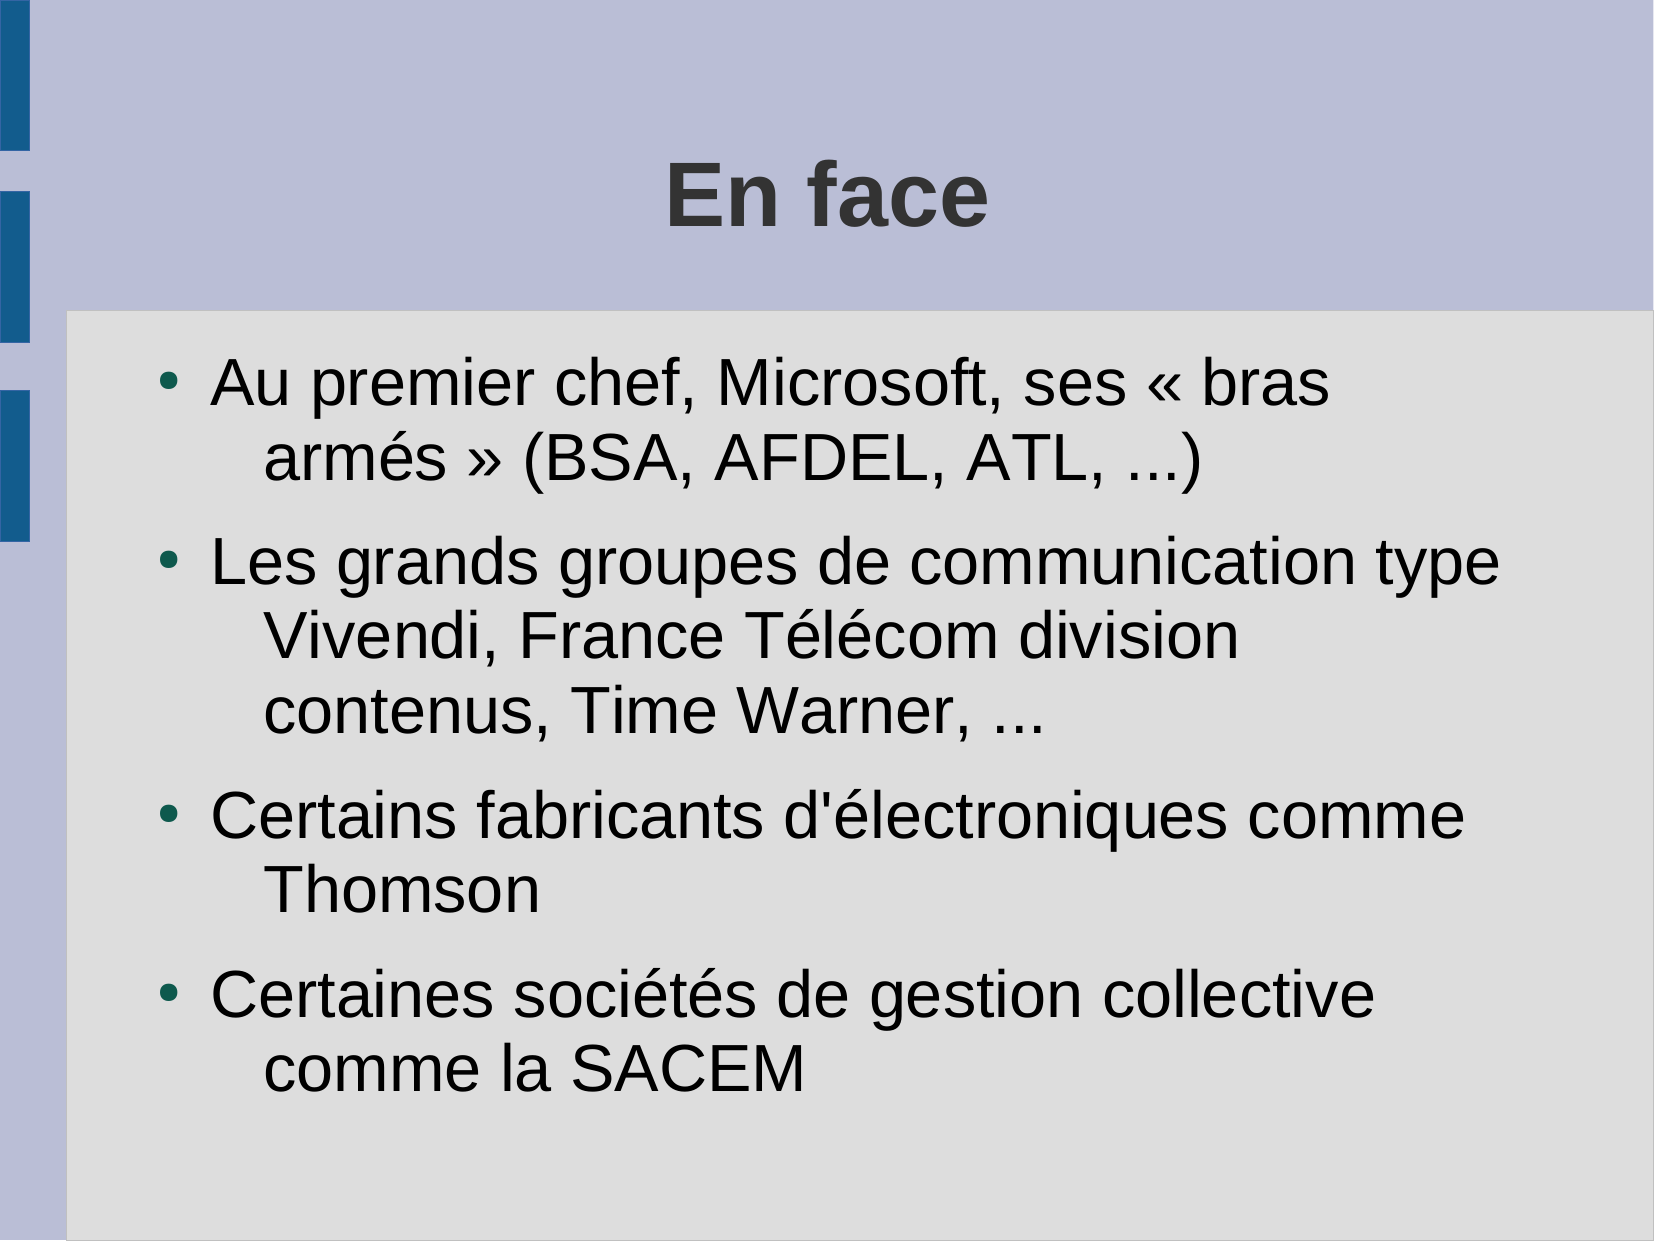

# En face
Au premier chef, Microsoft, ses « bras armés » (BSA, AFDEL, ATL, ...)
Les grands groupes de communication type Vivendi, France Télécom division contenus, Time Warner, ...
Certains fabricants d'électroniques comme Thomson
Certaines sociétés de gestion collective comme la SACEM